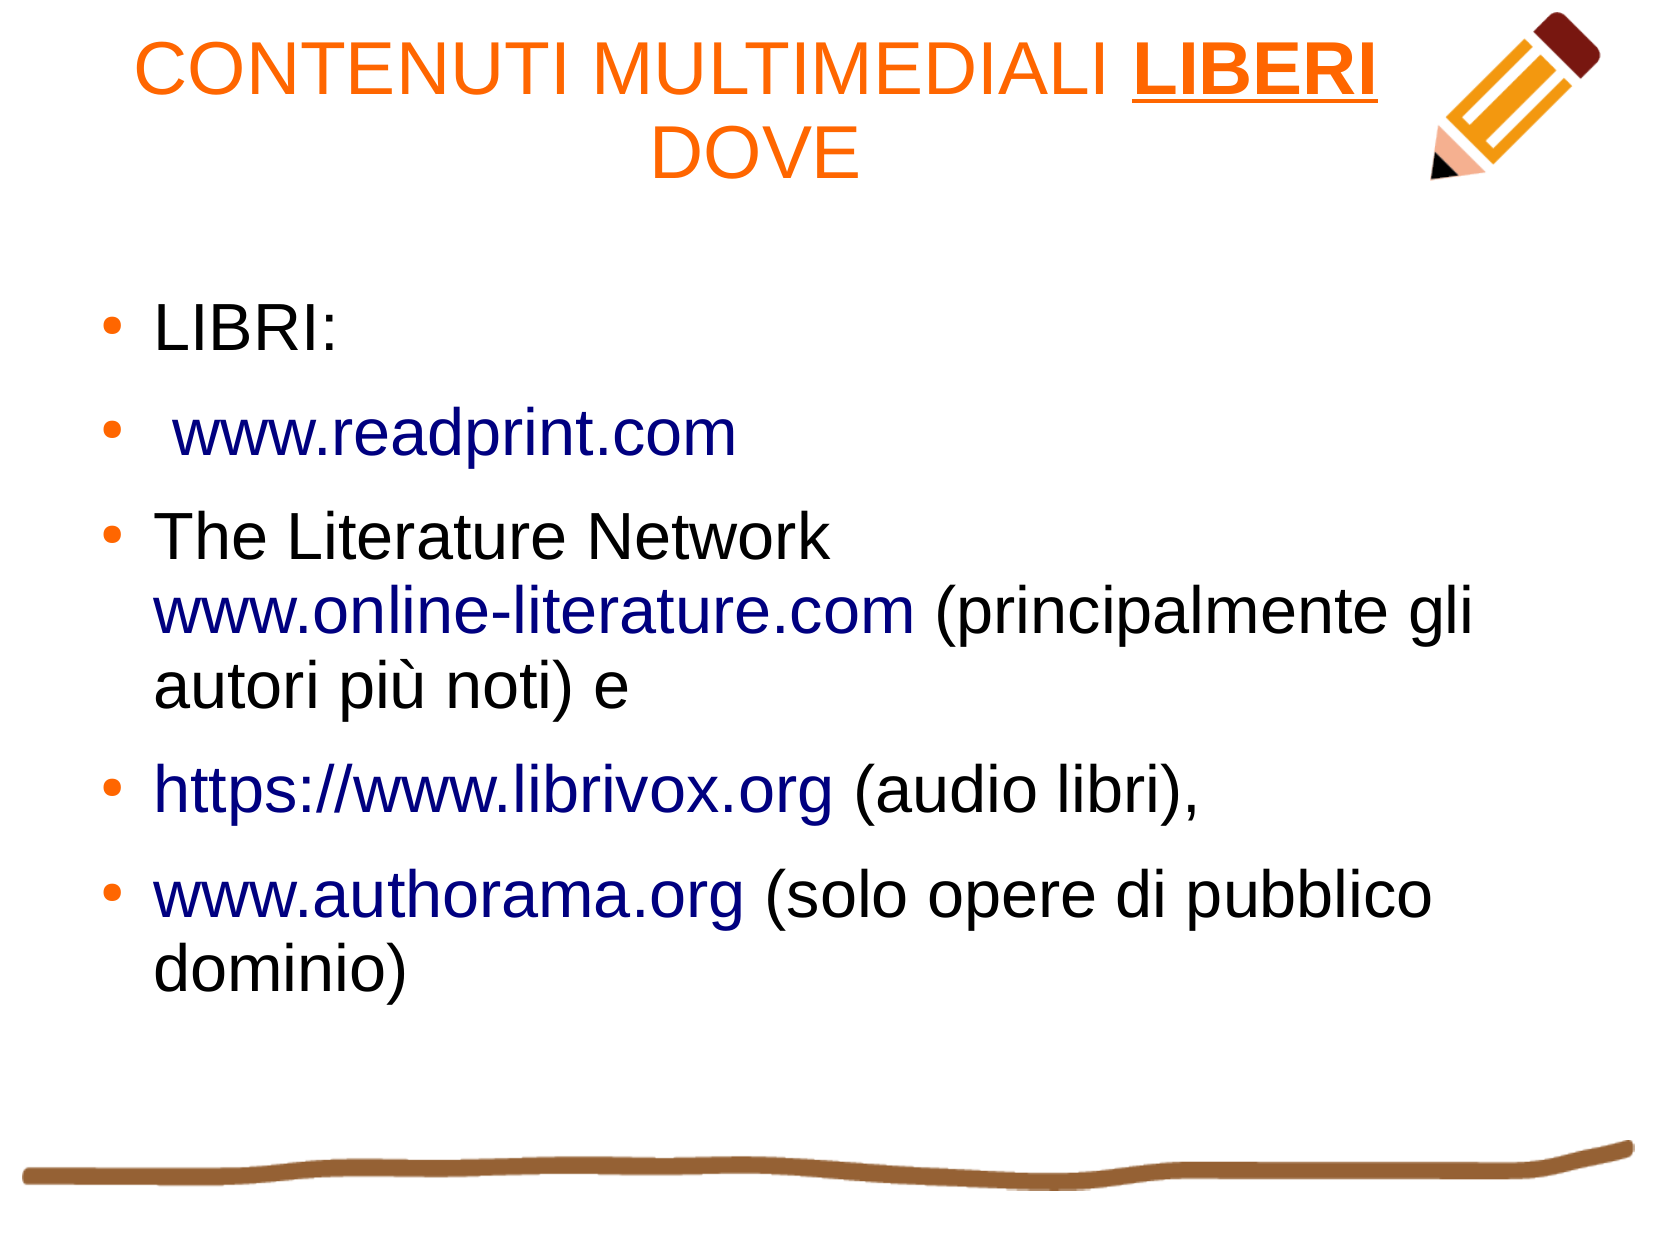

# CONTENUTI MULTIMEDIALI LIBERI DOVE
LIBRI:
 www.readprint.com
The Literature Network www.online-literature.com (principalmente gli autori più noti) e
https://www.librivox.org (audio libri),
www.authorama.org (solo opere di pubblico dominio)